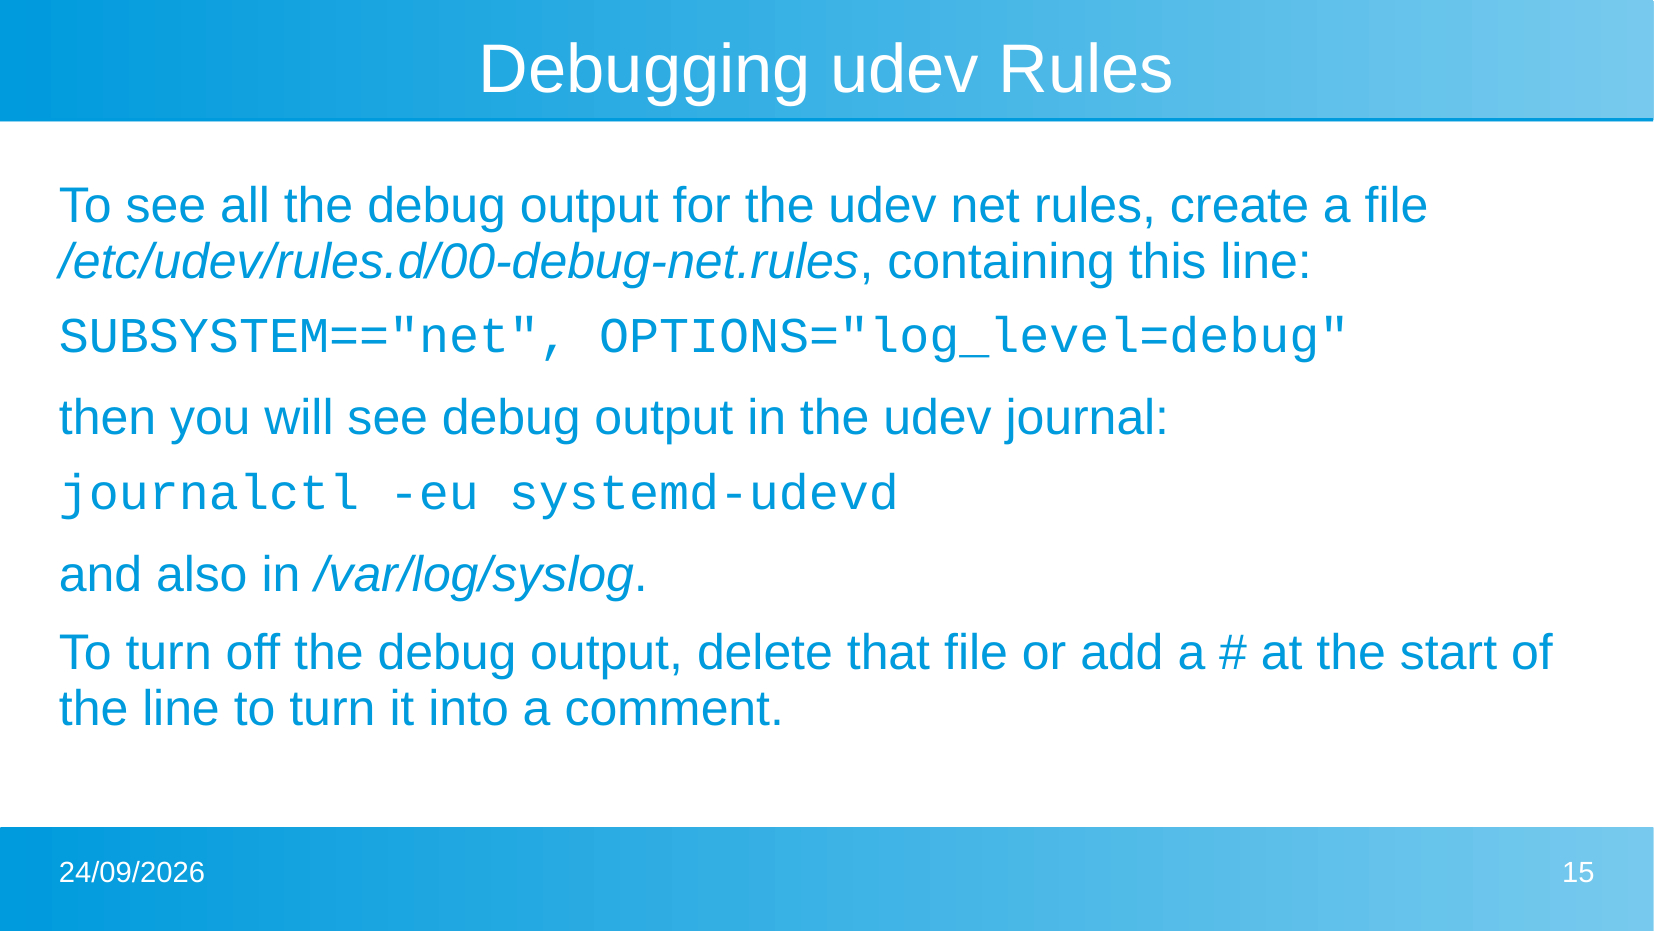

# Debugging udev Rules
To see all the debug output for the udev net rules, create a file /etc/udev/rules.d/00-debug-net.rules, containing this line:
SUBSYSTEM=="net", OPTIONS="log_level=debug"
then you will see debug output in the udev journal:
journalctl -eu systemd-udevd
and also in /var/log/syslog.
To turn off the debug output, delete that file or add a # at the start of the line to turn it into a comment.
15